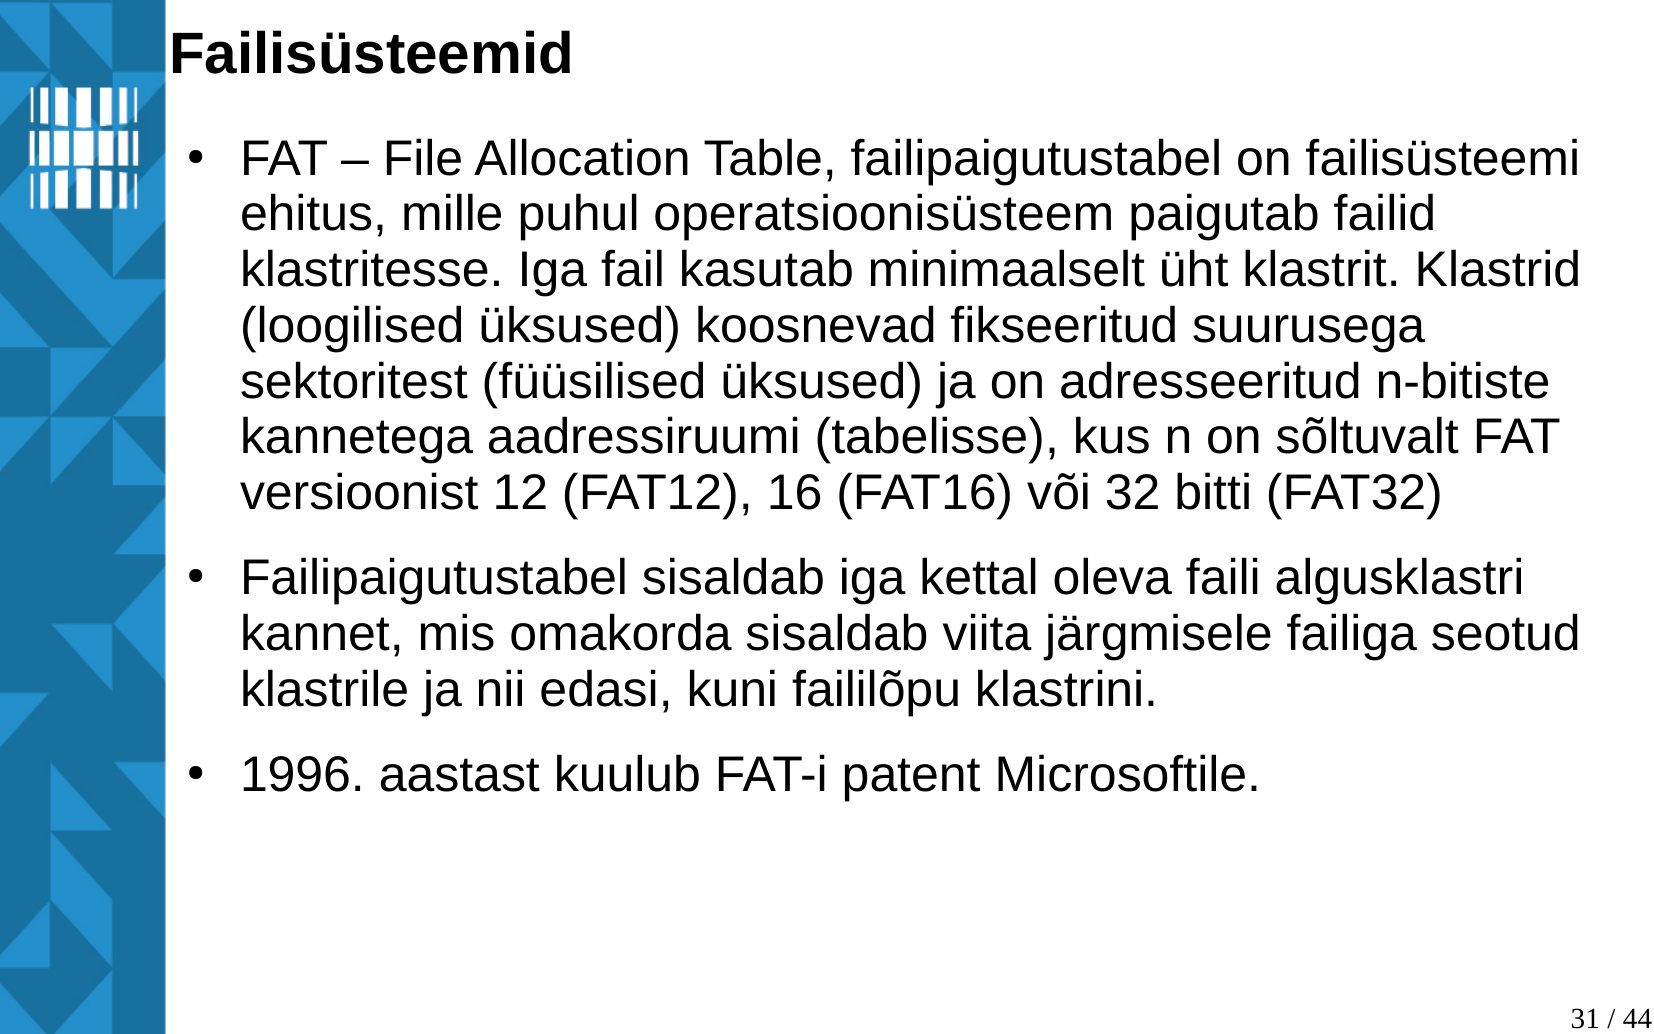

# Failisüsteemid
FAT – File Allocation Table, failipaigutustabel on failisüsteemi ehitus, mille puhul operatsioonisüsteem paigutab failid klastritesse. Iga fail kasutab minimaalselt üht klastrit. Klastrid (loogilised üksused) koosnevad fikseeritud suurusega sektoritest (füüsilised üksused) ja on adresseeritud n-bitiste kannetega aadressiruumi (tabelisse), kus n on sõltuvalt FAT versioonist 12 (FAT12), 16 (FAT16) või 32 bitti (FAT32)
Failipaigutustabel sisaldab iga kettal oleva faili algusklastri kannet, mis omakorda sisaldab viita järgmisele failiga seotud klastrile ja nii edasi, kuni faililõpu klastrini.
1996. aastast kuulub FAT-i patent Microsoftile.
31